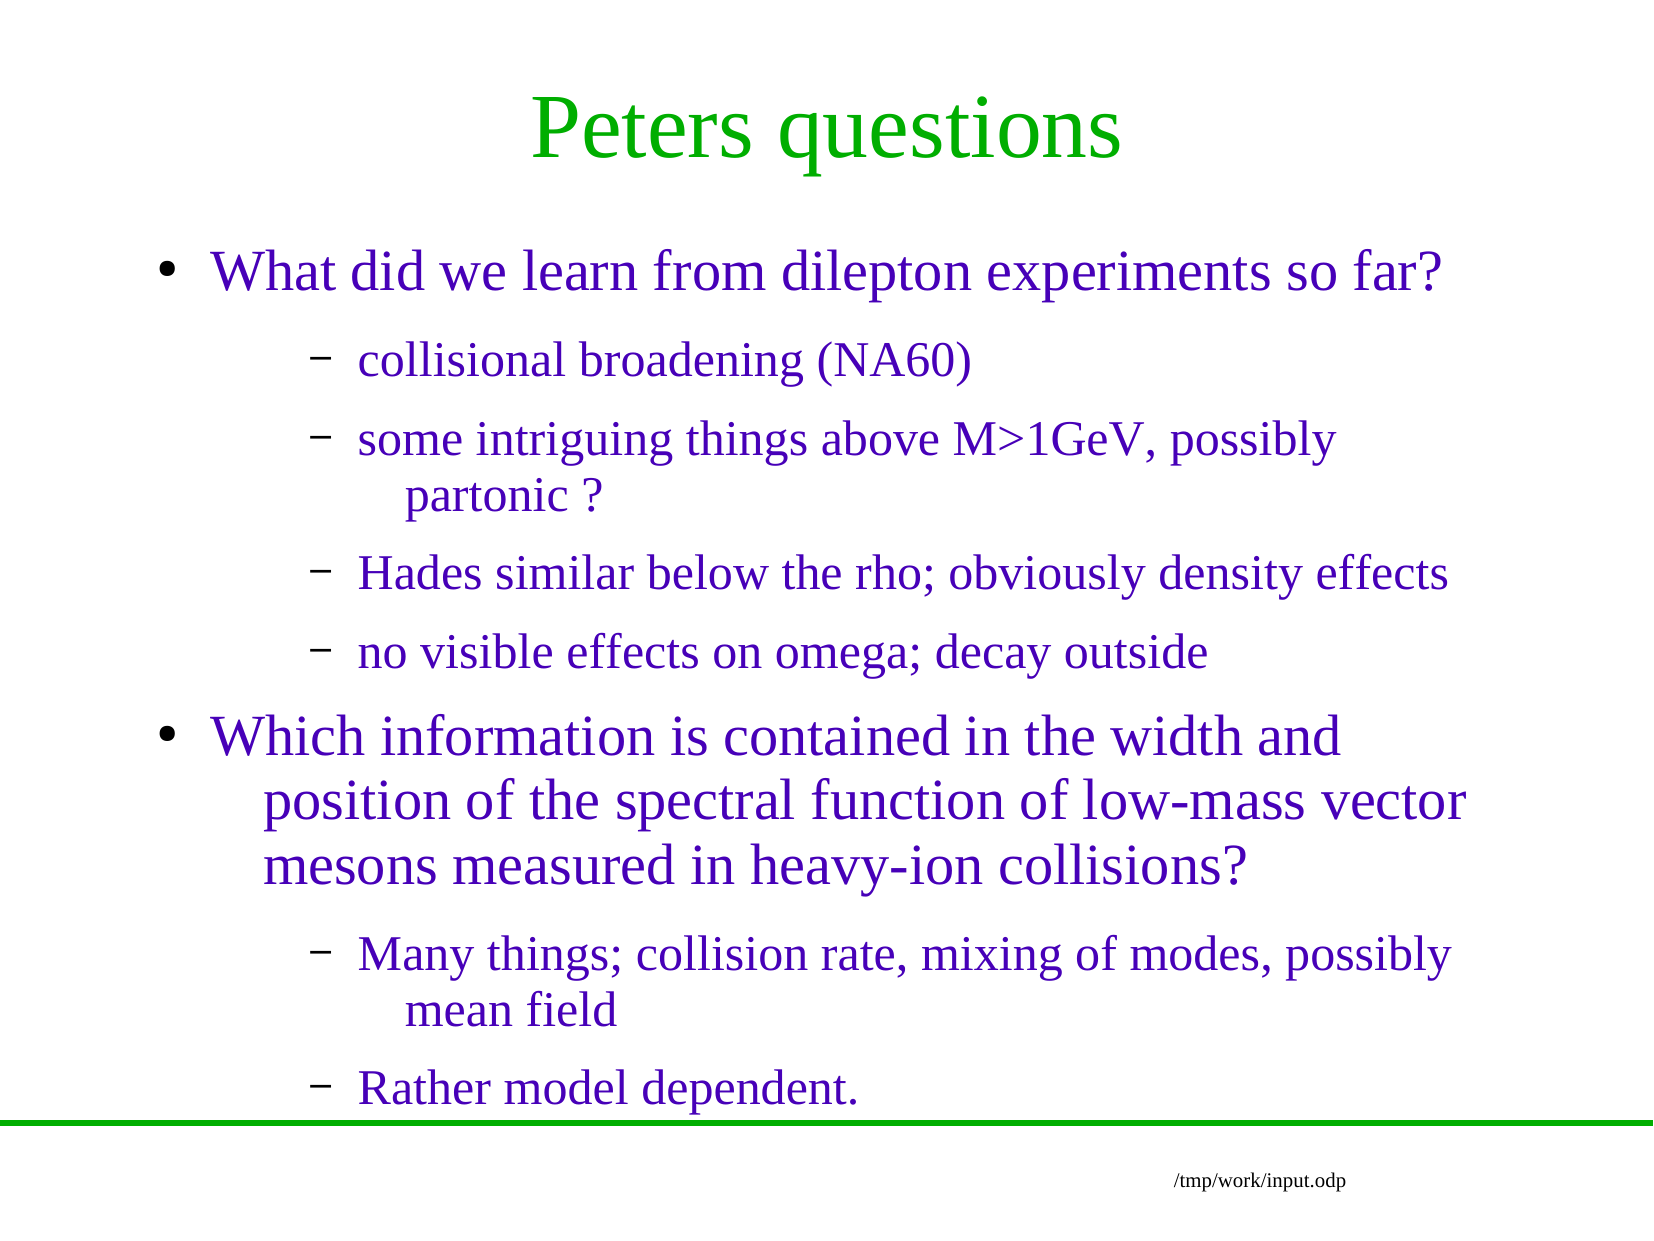

Peters questions
# What did we learn from dilepton experiments so far?
collisional broadening (NA60)
some intriguing things above M>1GeV, possibly partonic ?
Hades similar below the rho; obviously density effects
no visible effects on omega; decay outside
Which information is contained in the width and position of the spectral function of low-mass vector mesons measured in heavy-ion collisions?
Many things; collision rate, mixing of modes, possibly mean field
Rather model dependent.